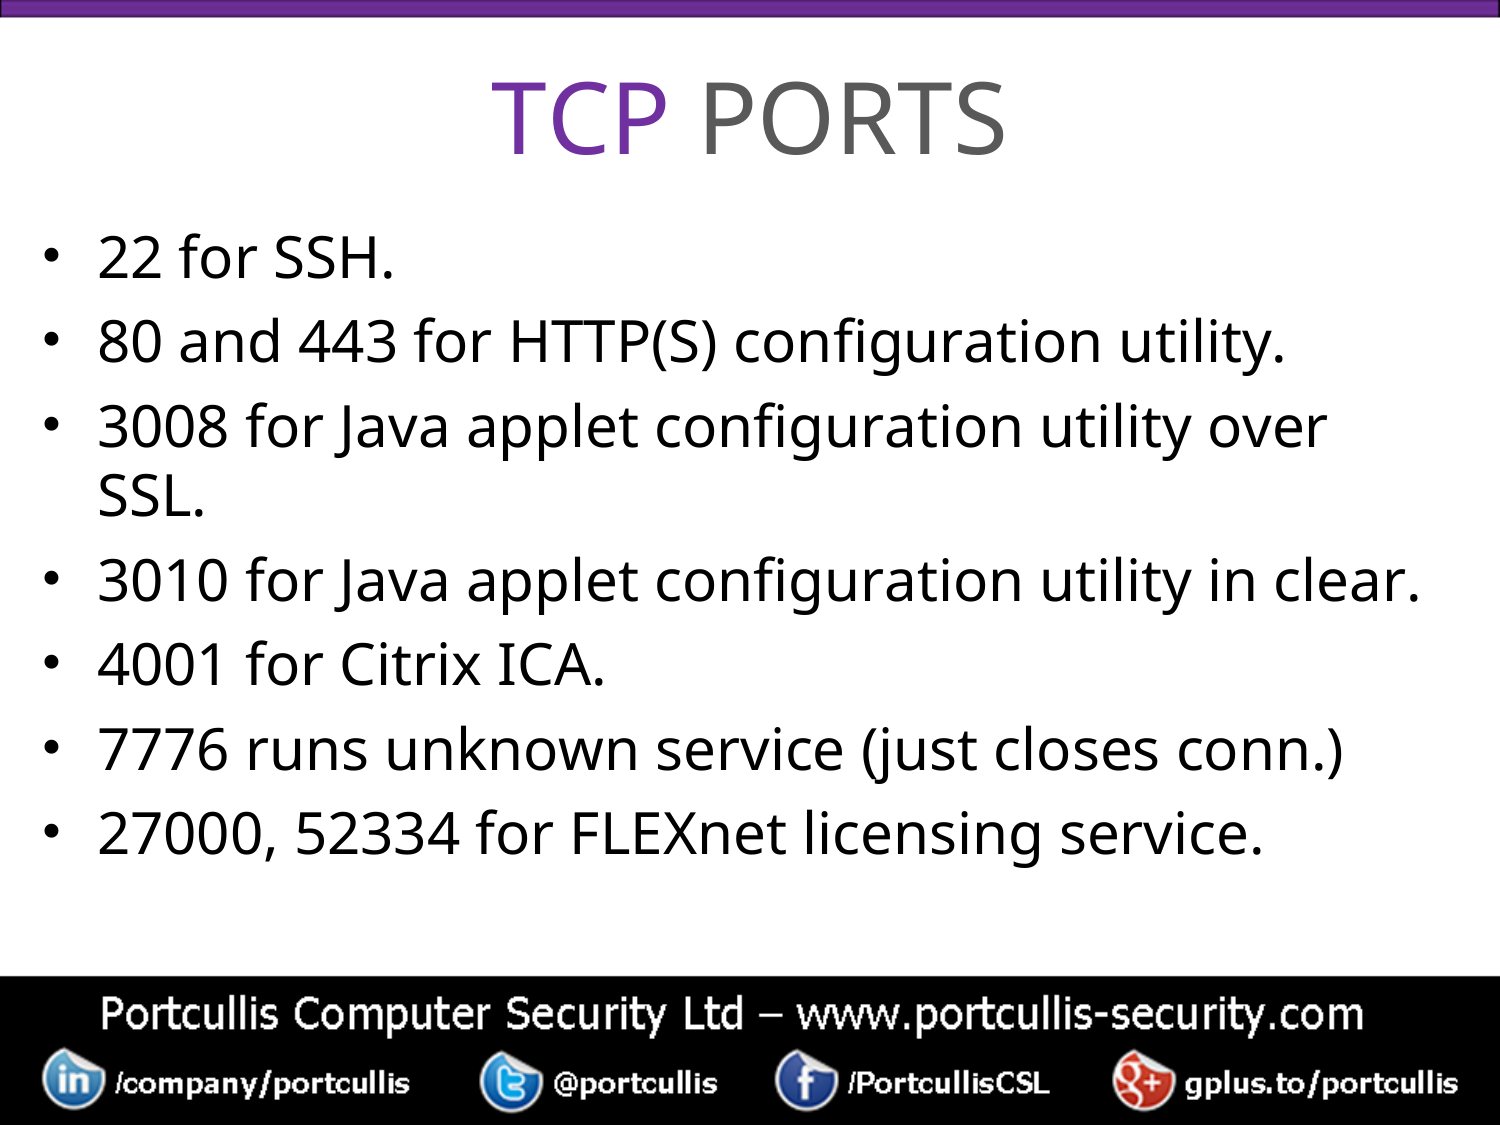

# TCP PORTS
22 for SSH.
80 and 443 for HTTP(S) configuration utility.
3008 for Java applet configuration utility over SSL.
3010 for Java applet configuration utility in clear.
4001 for Citrix ICA.
7776 runs unknown service (just closes conn.)
27000, 52334 for FLEXnet licensing service.